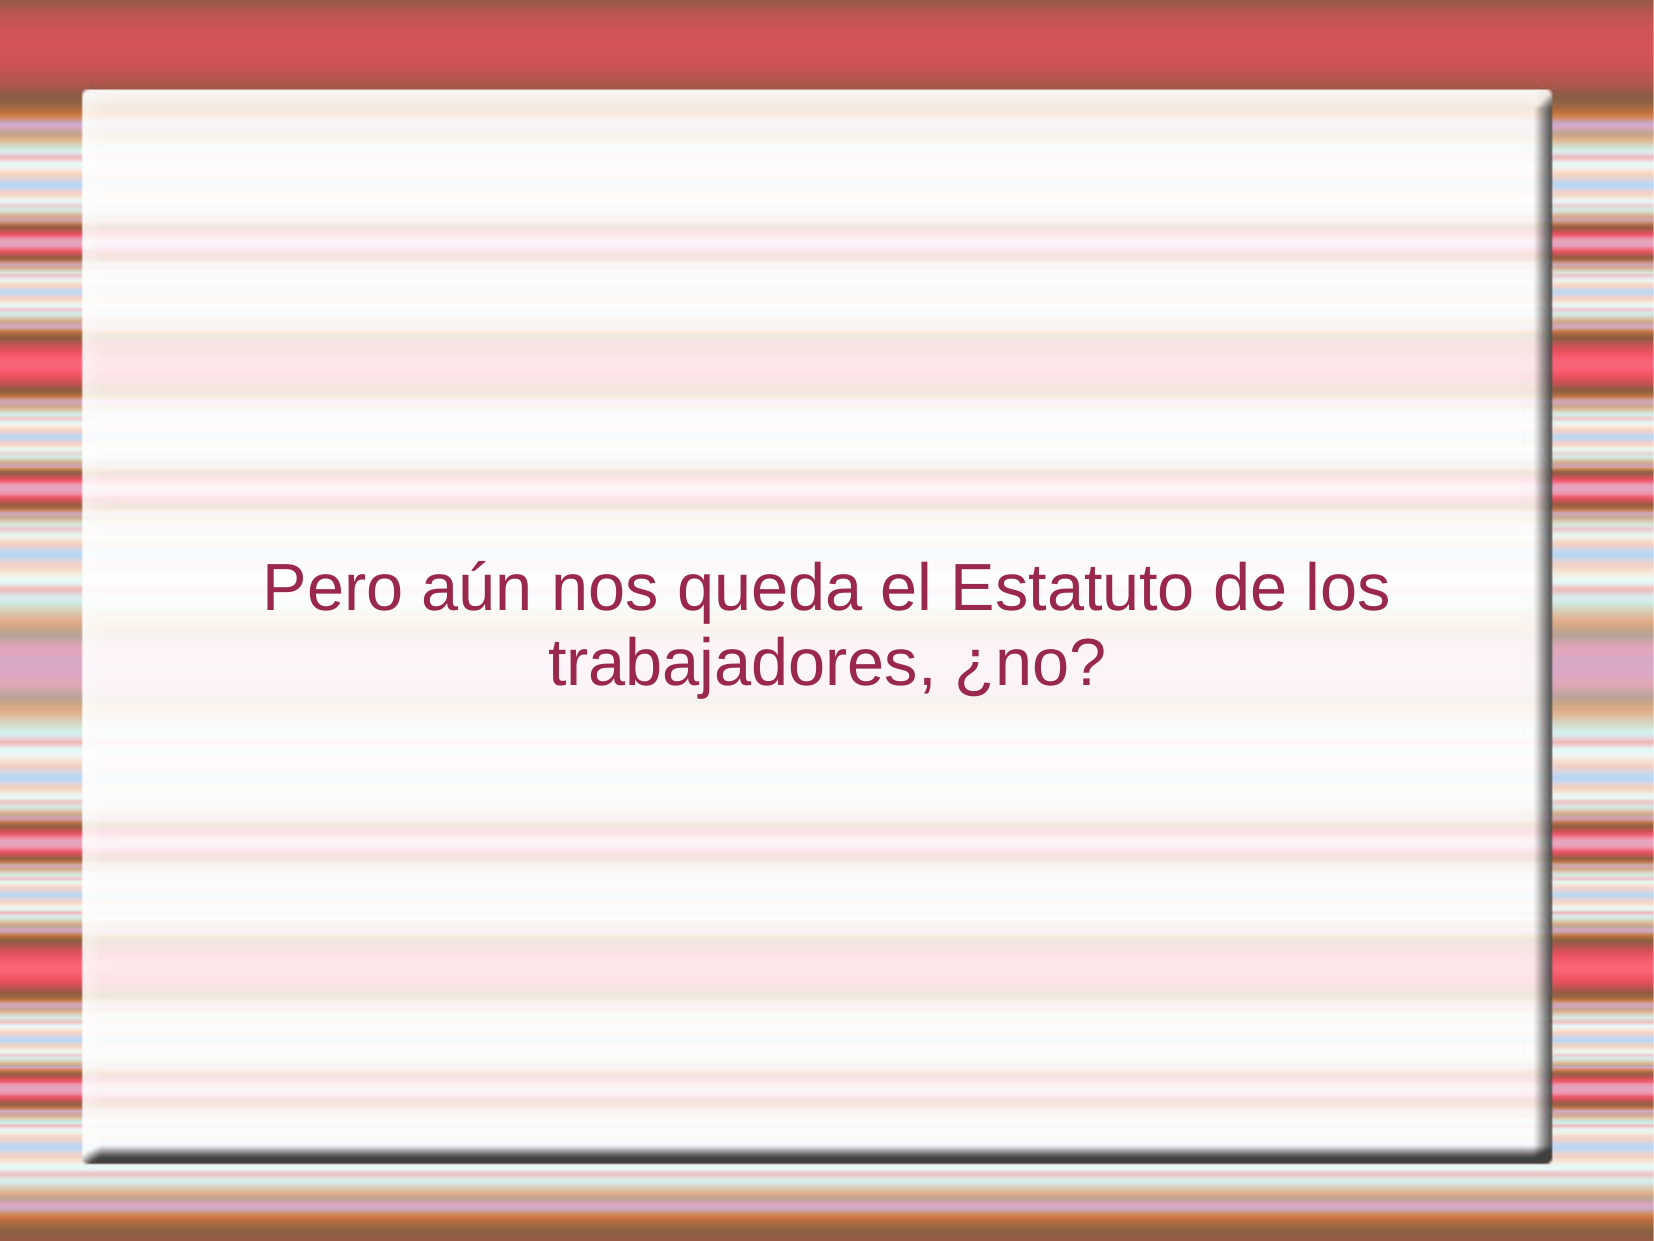

Pero aún nos queda el Estatuto de los trabajadores, ¿no?